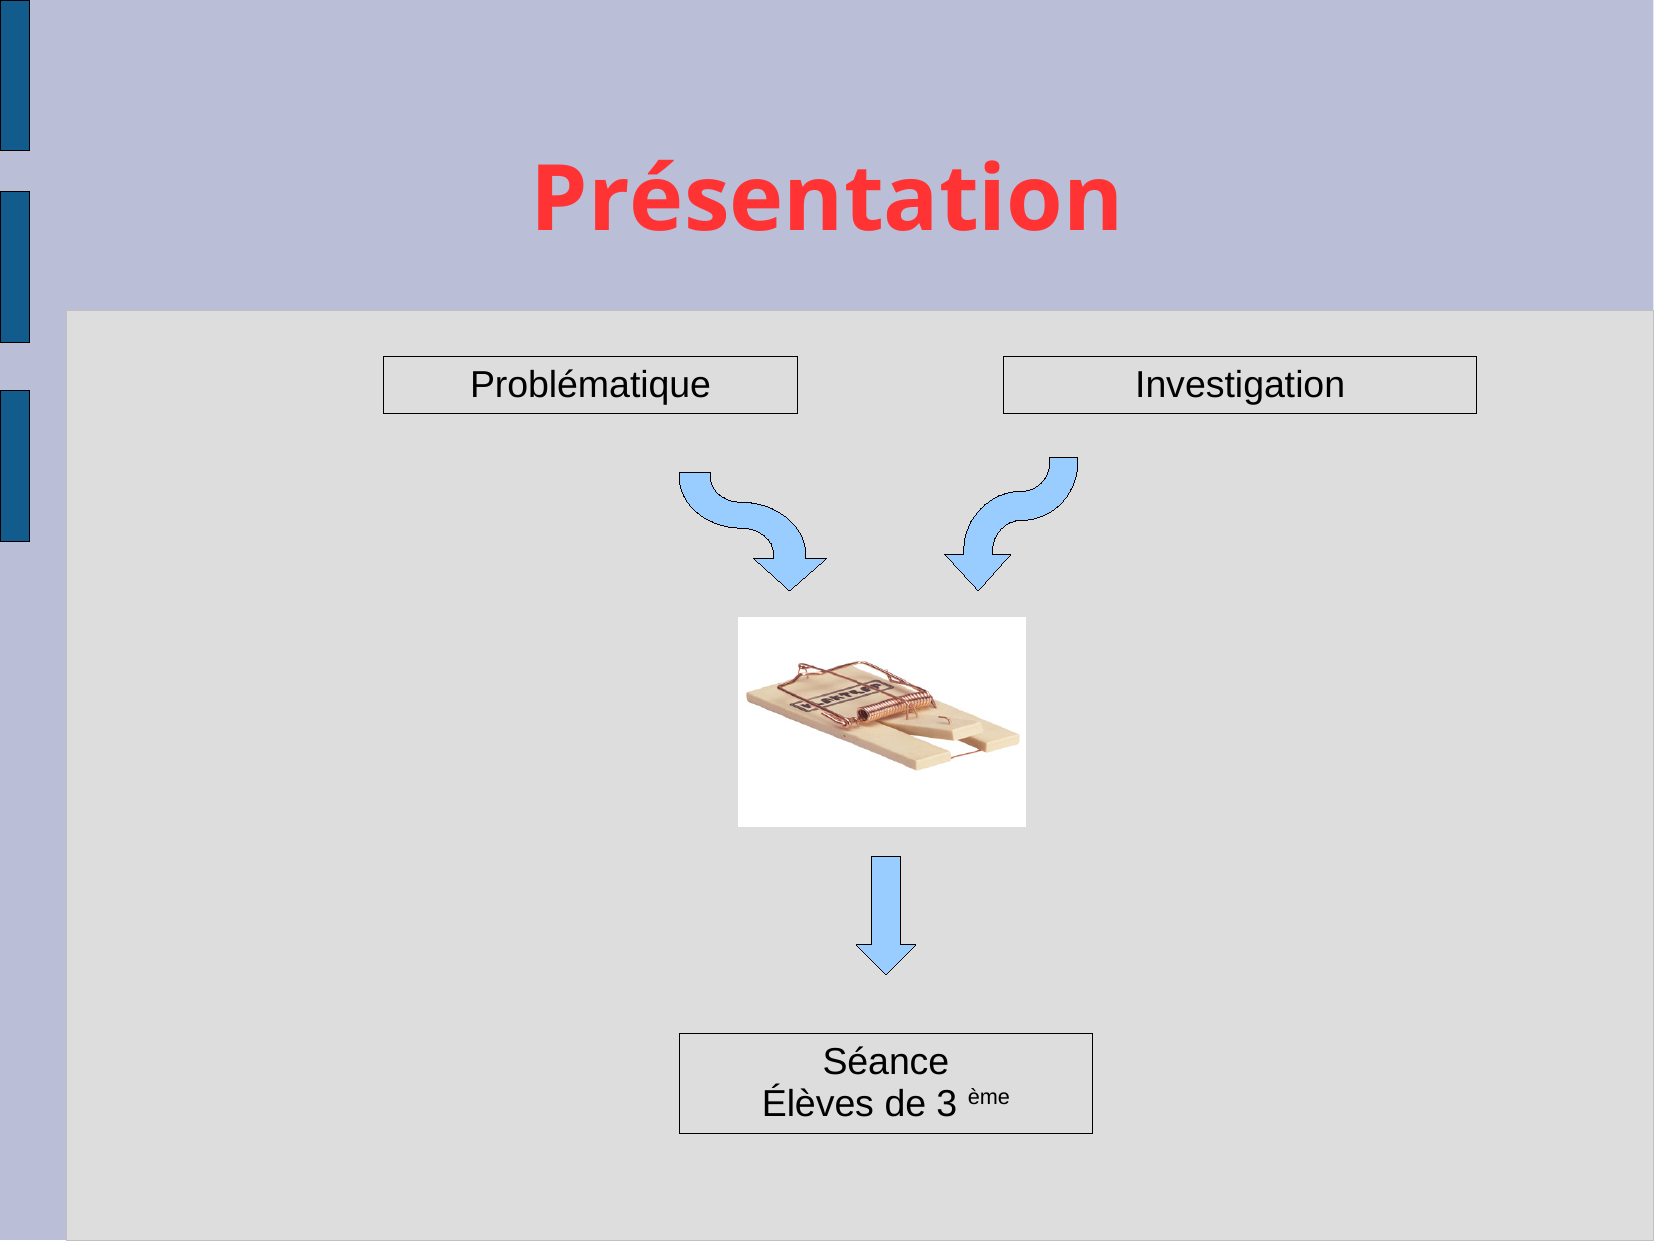

# Présentation
Problématique
Investigation
Séance
Élèves de 3 ème